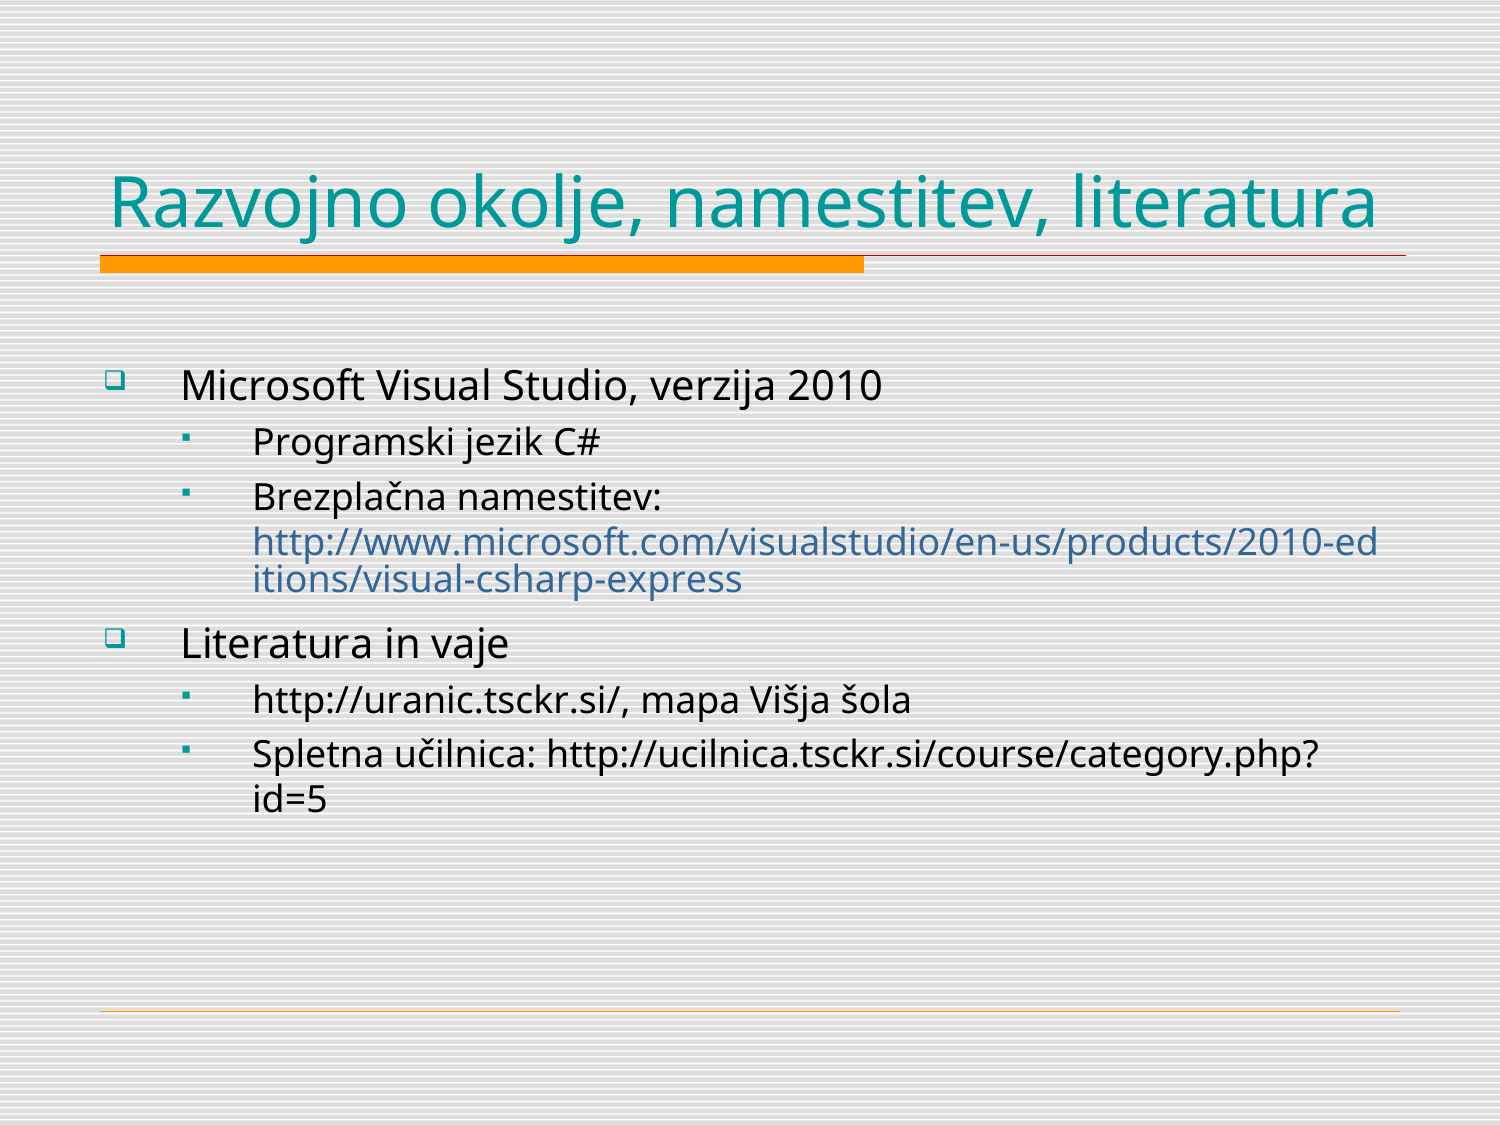

# Razvojno okolje, namestitev, literatura
Microsoft Visual Studio, verzija 2010
Programski jezik C#
Brezplačna namestitev: http://www.microsoft.com/visualstudio/en-us/products/2010-editions/visual-csharp-express
Literatura in vaje
http://uranic.tsckr.si/, mapa Višja šola
Spletna učilnica: http://ucilnica.tsckr.si/course/category.php?id=5